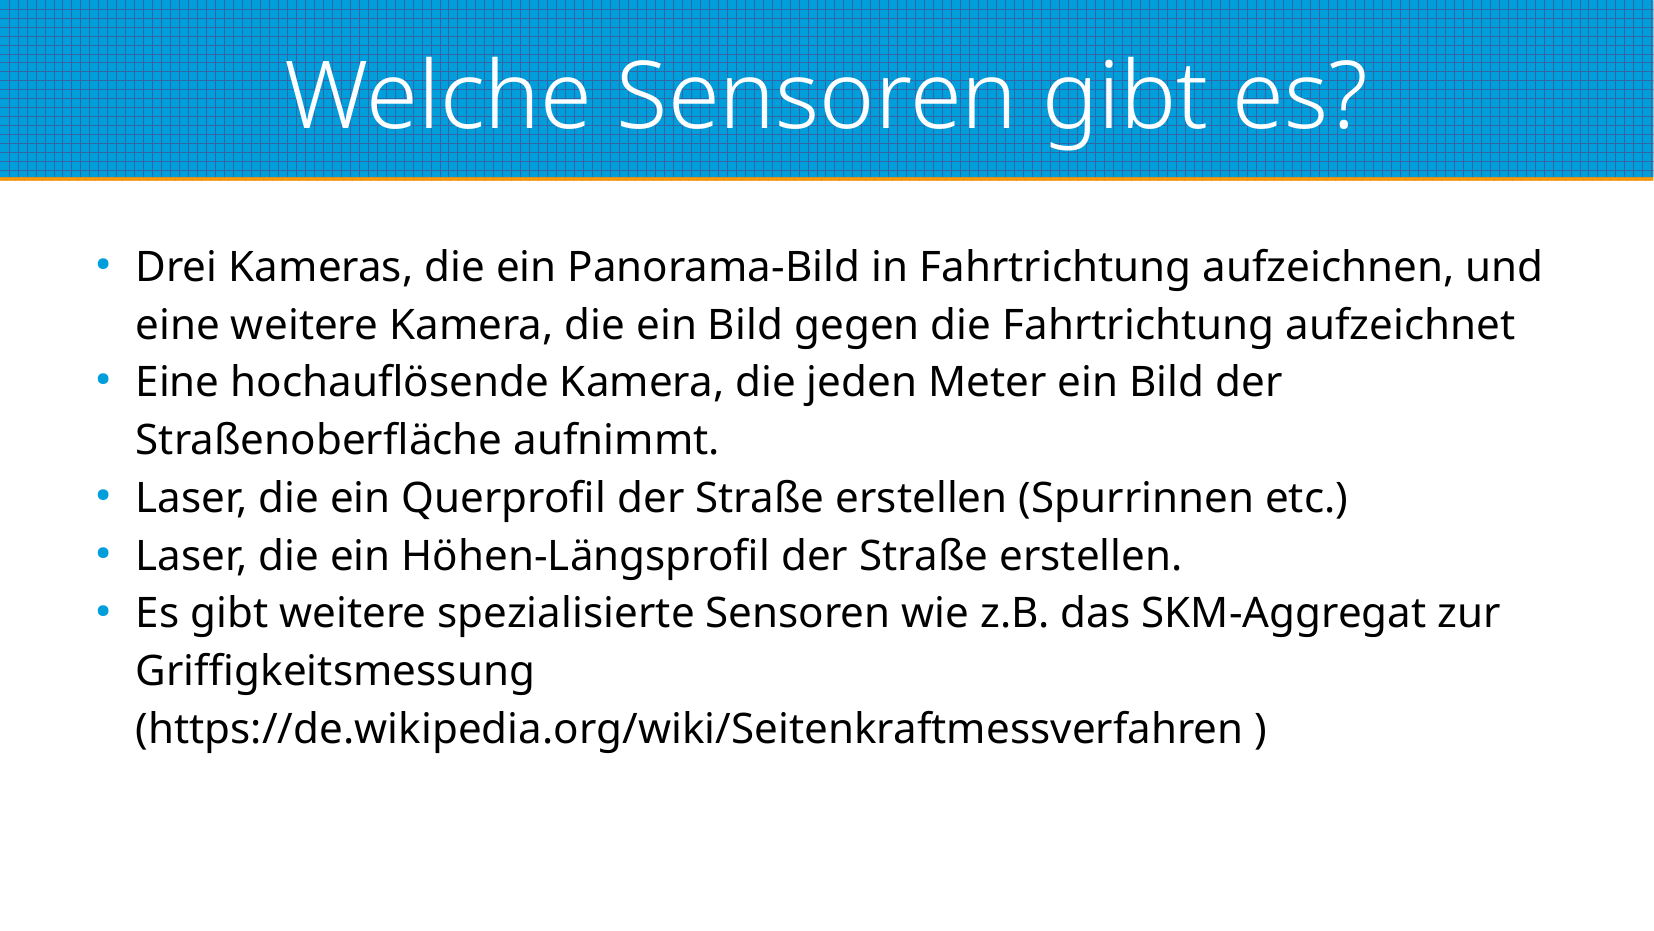

# Welche Sensoren gibt es?
Drei Kameras, die ein Panorama-Bild in Fahrtrichtung aufzeichnen, und eine weitere Kamera, die ein Bild gegen die Fahrtrichtung aufzeichnet
Eine hochauflösende Kamera, die jeden Meter ein Bild der Straßenoberfläche aufnimmt.
Laser, die ein Querprofil der Straße erstellen (Spurrinnen etc.)
Laser, die ein Höhen-Längsprofil der Straße erstellen.
Es gibt weitere spezialisierte Sensoren wie z.B. das SKM-Aggregat zur Griffigkeitsmessung (https://de.wikipedia.org/wiki/Seitenkraftmessverfahren )